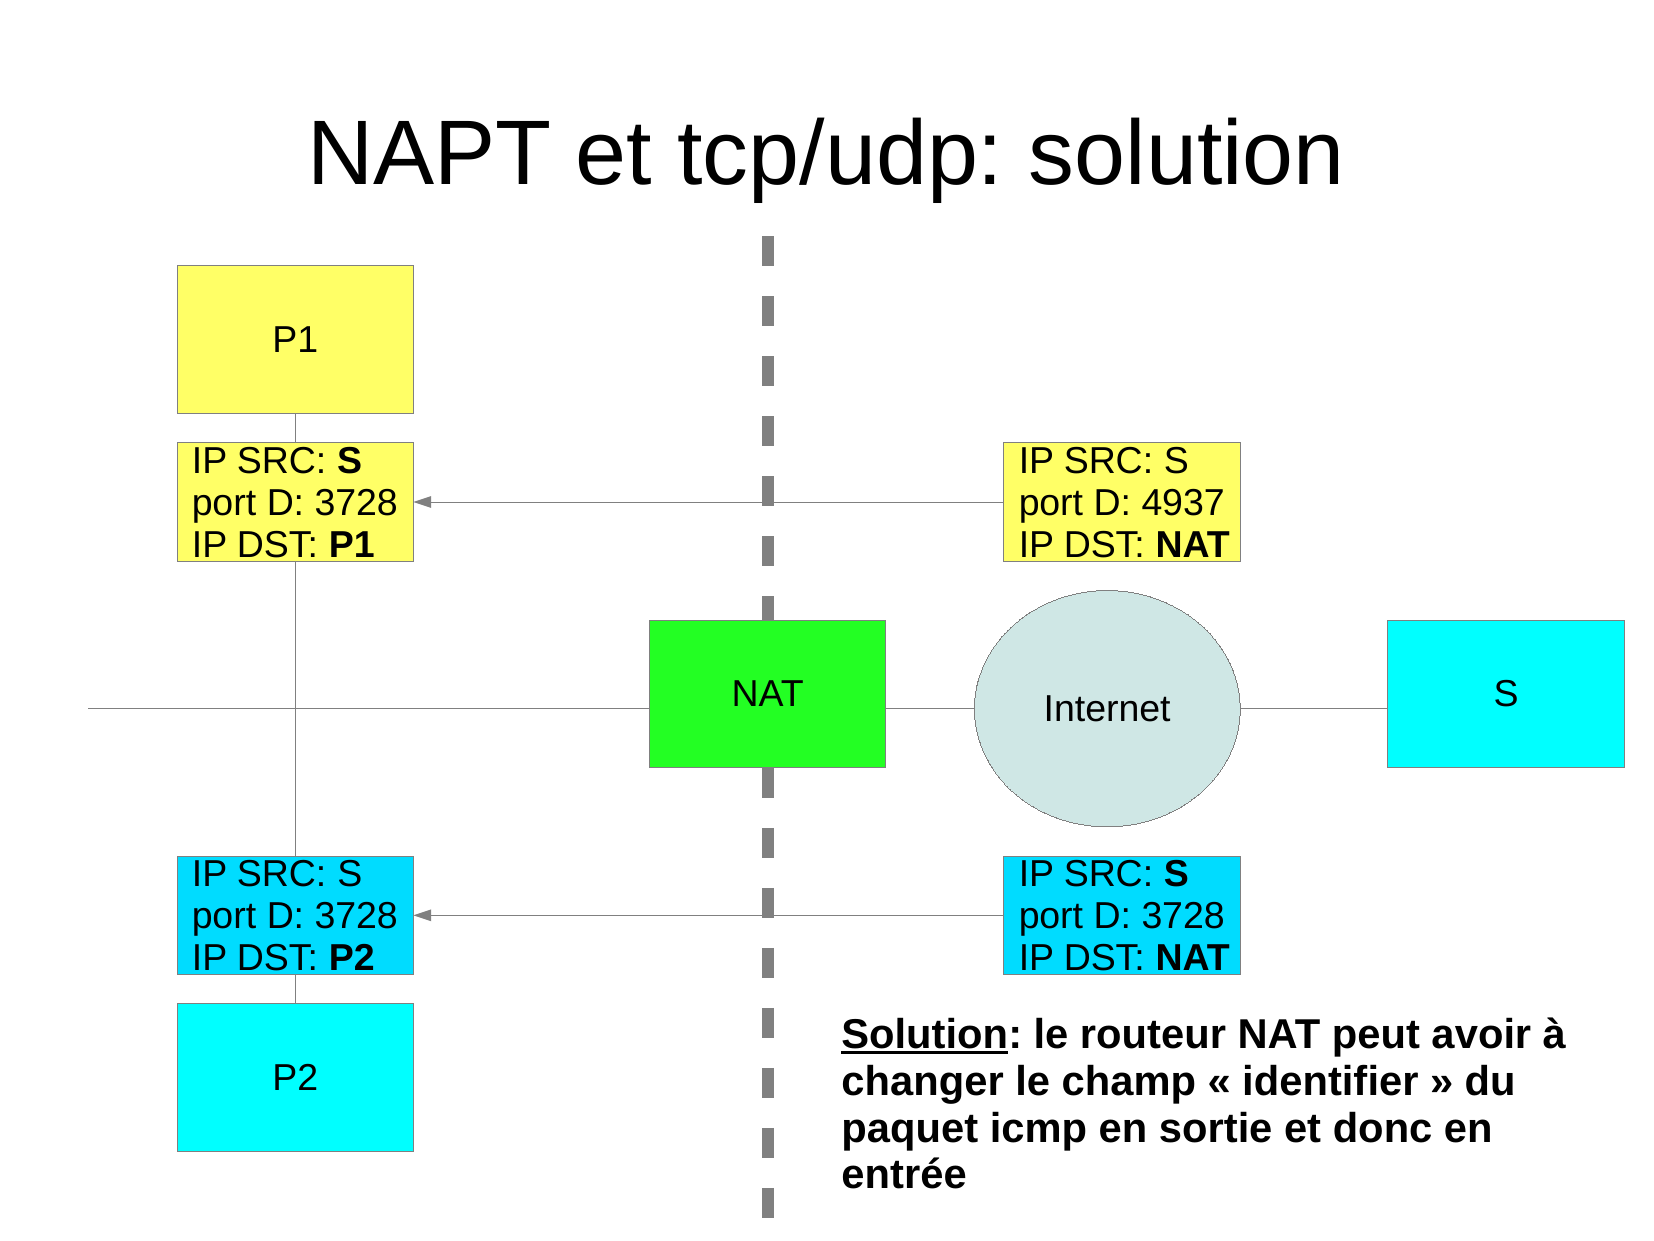

# NAPT et tcp/udp: solution
P1
IP SRC: S
port D: 3728
IP DST: P1
IP SRC: S
port D: 4937
IP DST: NAT
Internet
NAT
S
IP SRC: S
port D: 3728
IP DST: P2
IP SRC: S
port D: 3728
IP DST: NAT
P2
Solution: le routeur NAT peut avoir à changer le champ « identifier » du paquet icmp en sortie et donc en entrée